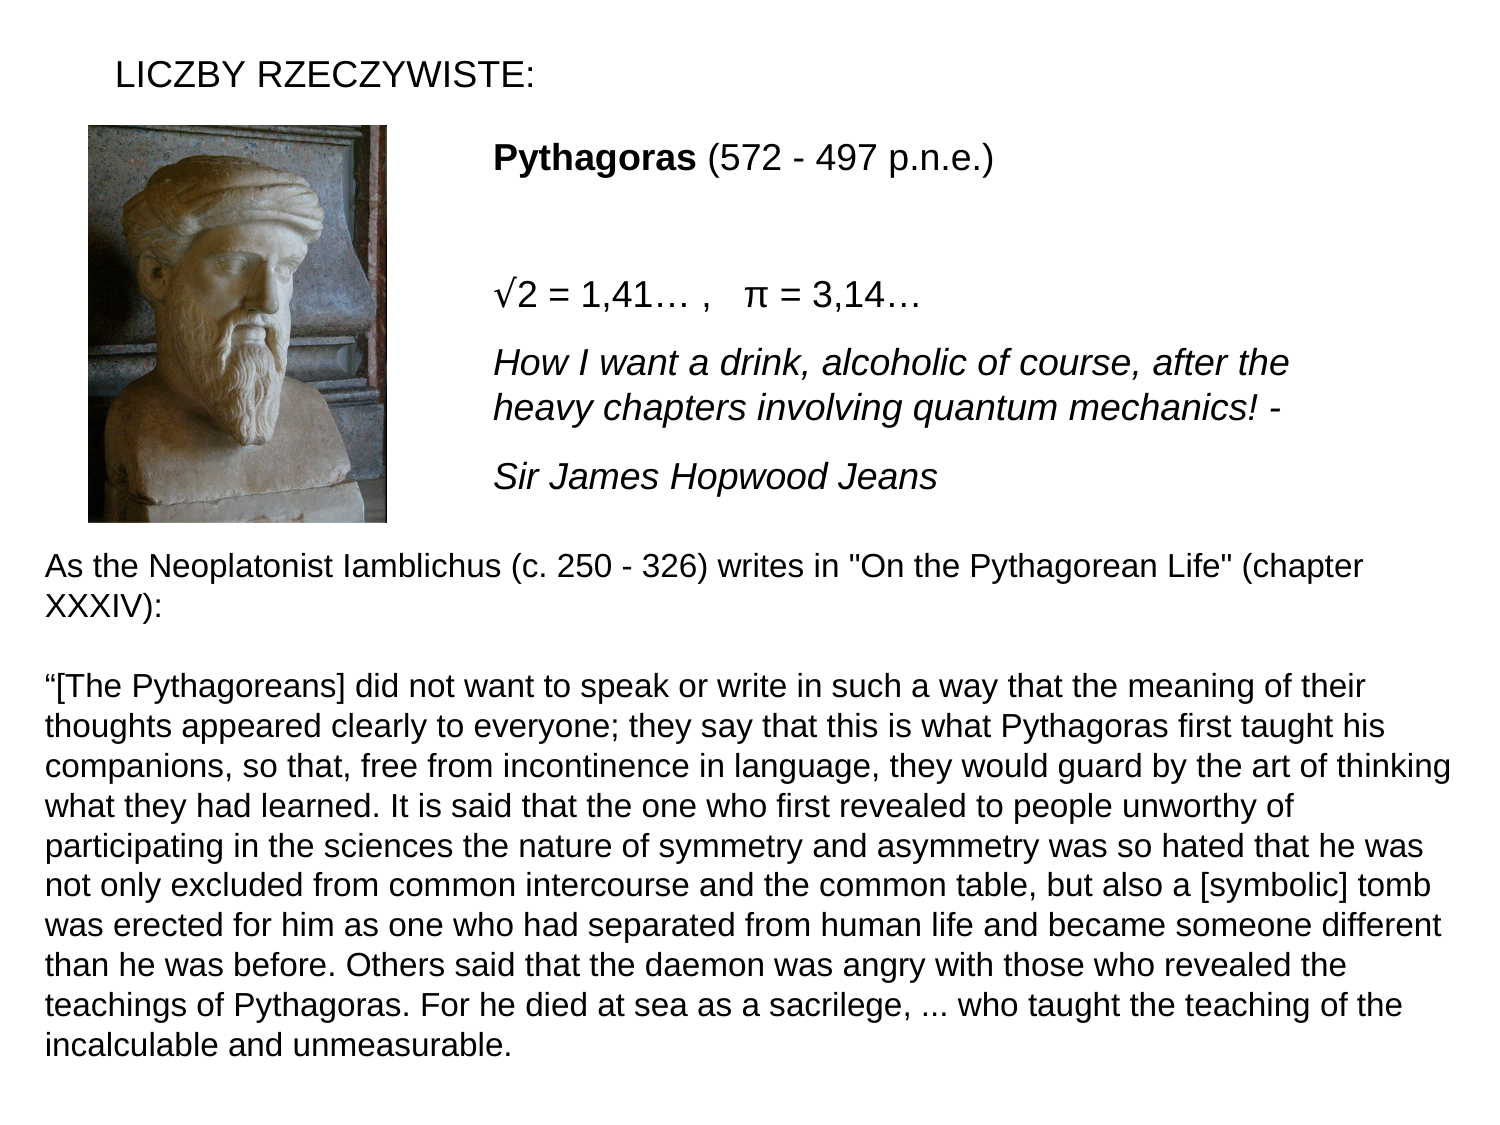

LICZBY RZECZYWISTE:
Pythagoras (572 - 497 p.n.e.)
√2 = 1,41… , π = 3,14…
How I want a drink, alcoholic of course, after the heavy chapters involving quantum mechanics! -
Sir James Hopwood Jeans
As the Neoplatonist Iamblichus (c. 250 - 326) writes in "On the Pythagorean Life" (chapter XXXIV):
“[The Pythagoreans] did not want to speak or write in such a way that the meaning of their thoughts appeared clearly to everyone; they say that this is what Pythagoras first taught his companions, so that, free from incontinence in language, they would guard by the art of thinking what they had learned. It is said that the one who first revealed to people unworthy of participating in the sciences the nature of symmetry and asymmetry was so hated that he was not only excluded from common intercourse and the common table, but also a [symbolic] tomb was erected for him as one who had separated from human life and became someone different than he was before. Others said that the daemon was angry with those who revealed the teachings of Pythagoras. For he died at sea as a sacrilege, ... who taught the teaching of the incalculable and unmeasurable.
​